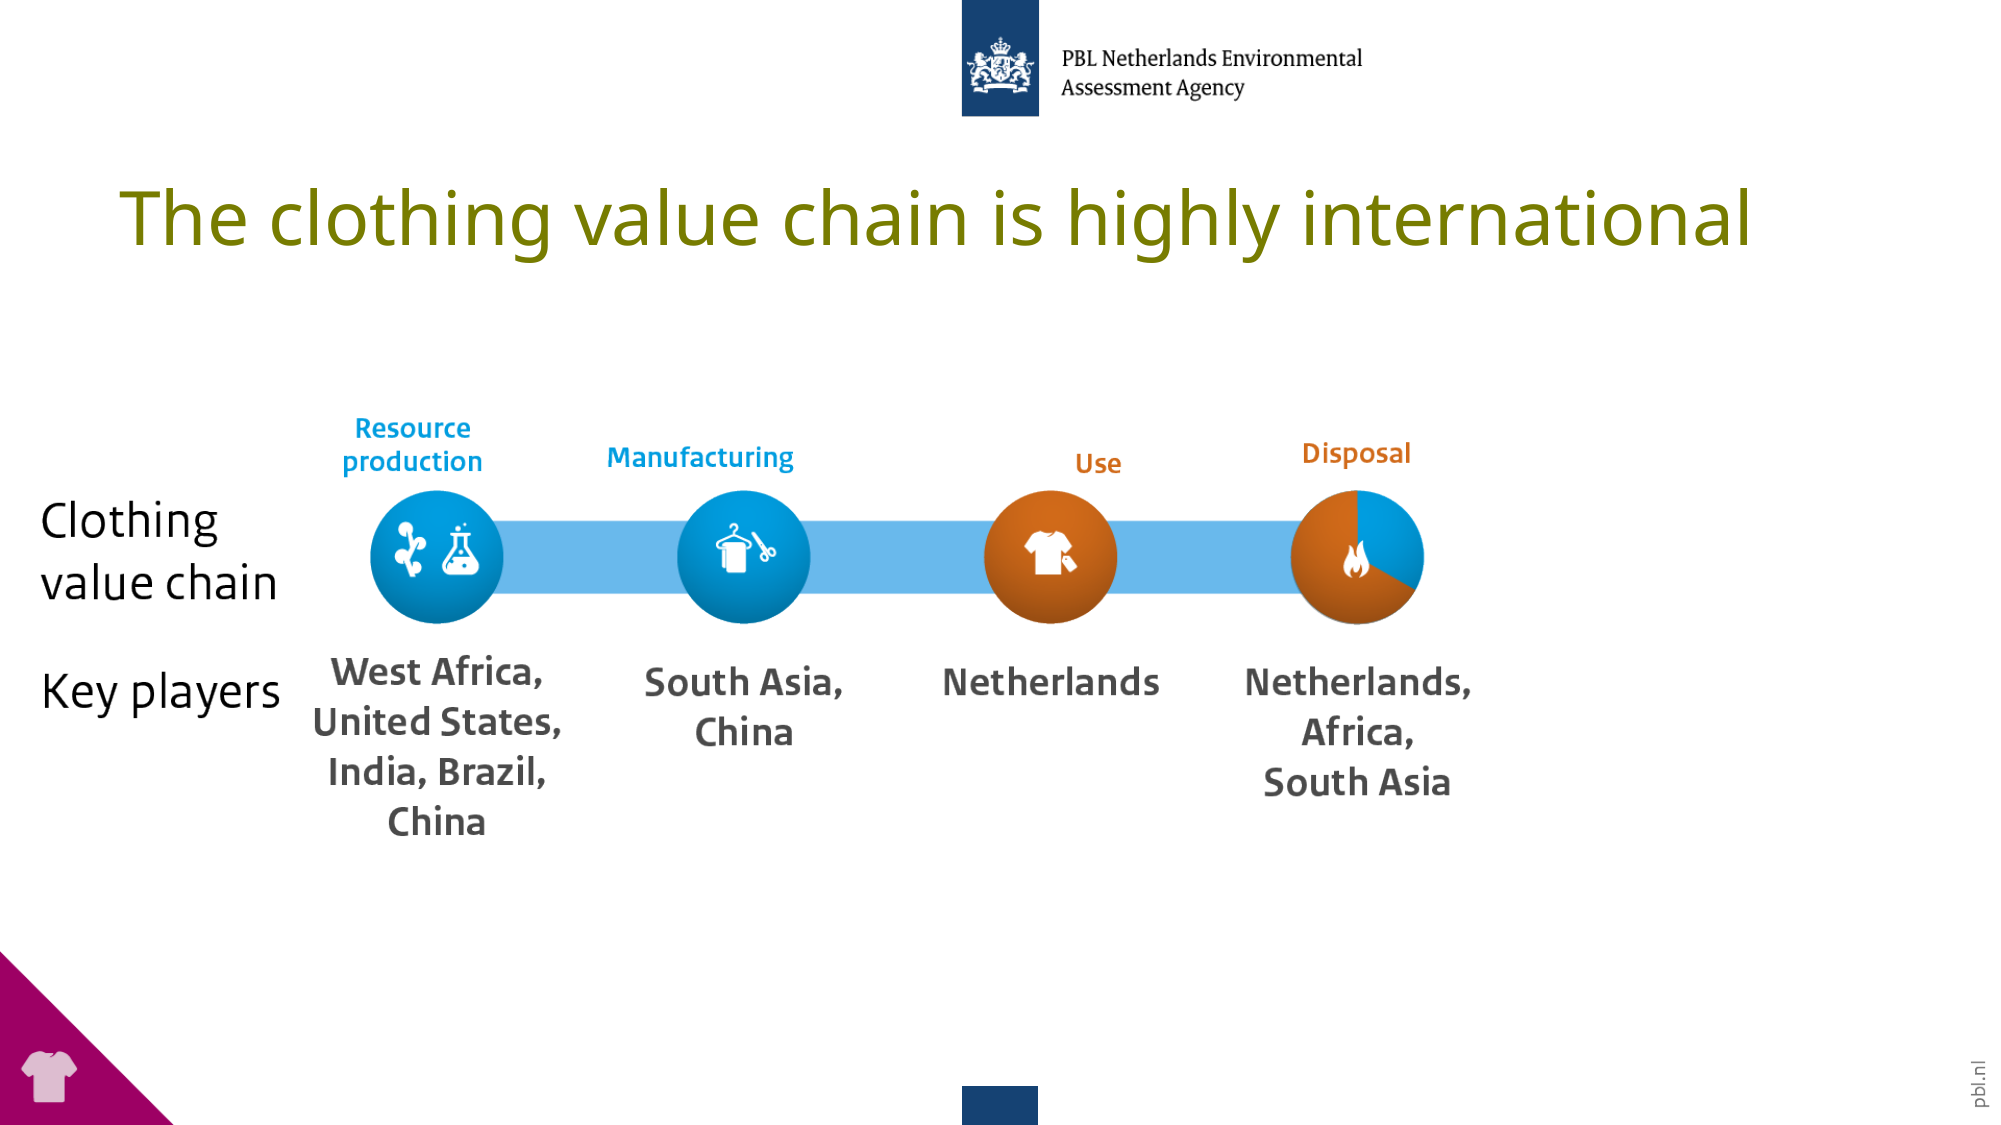

# The clothing value chain is highly international